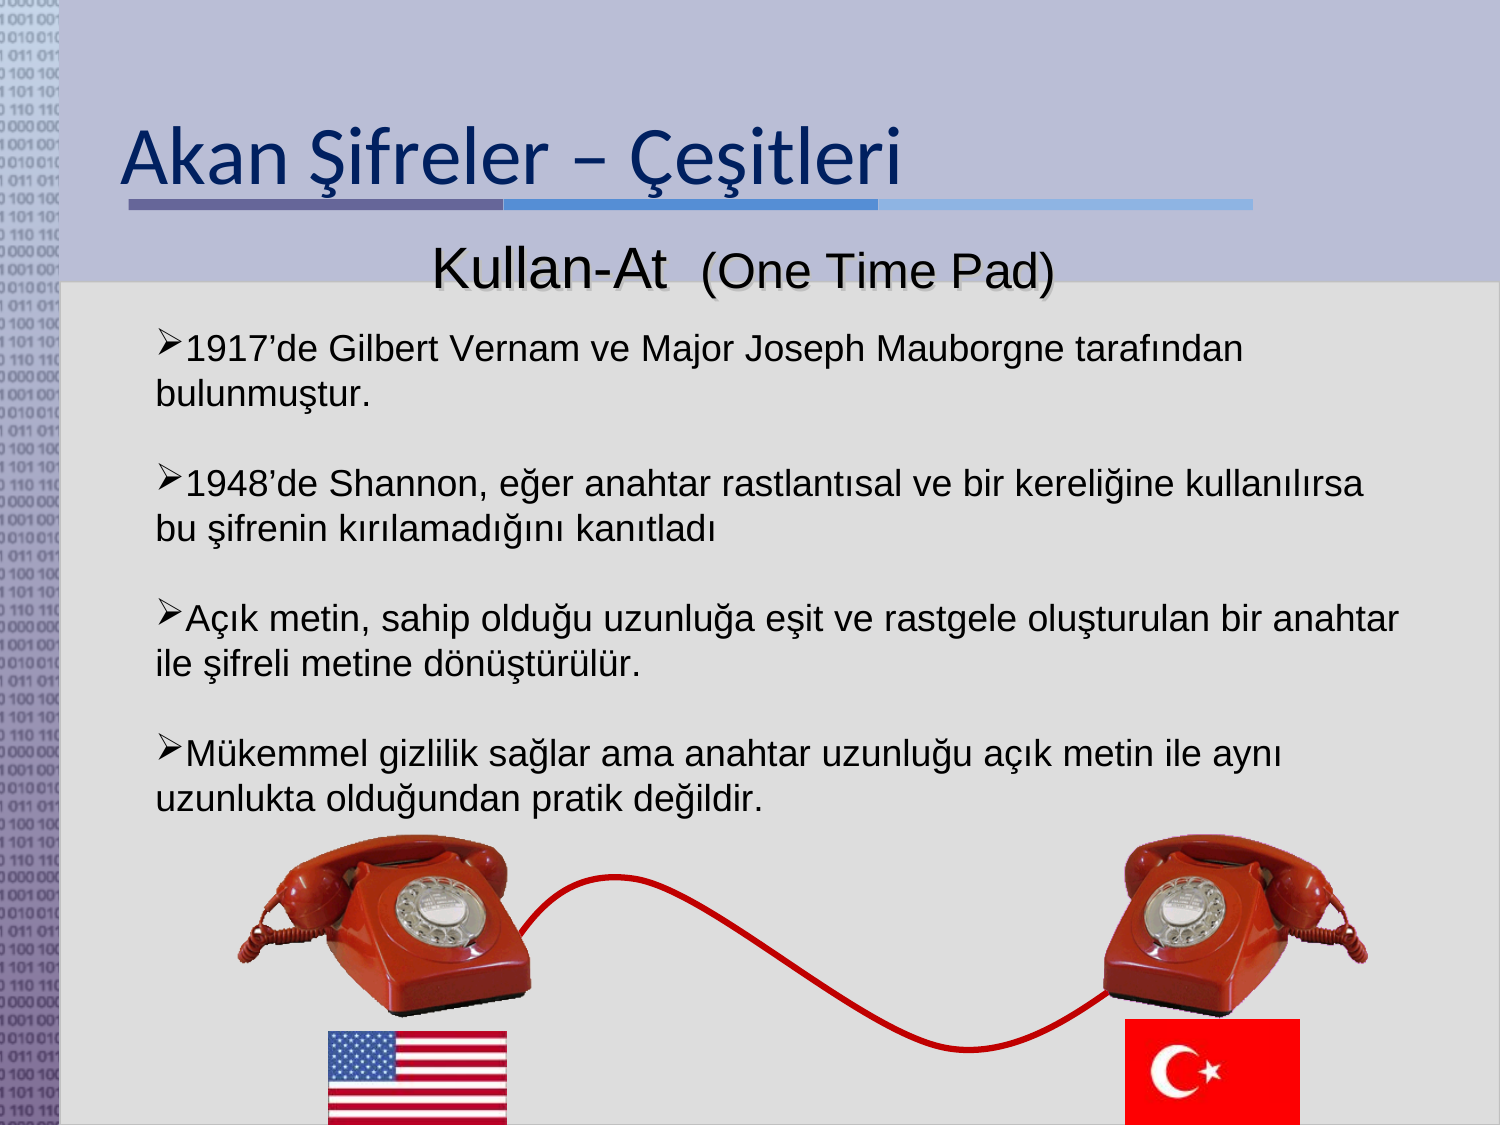

Akan Şifreler – Çeşitleri
Kullan-At (One Time Pad)
1917’de Gilbert Vernam ve Major Joseph Mauborgne tarafından bulunmuştur.
1948’de Shannon, eğer anahtar rastlantısal ve bir kereliğine kullanılırsa bu şifrenin kırılamadığını kanıtladı
Açık metin, sahip olduğu uzunluğa eşit ve rastgele oluşturulan bir anahtar ile şifreli metine dönüştürülür.
Mükemmel gizlilik sağlar ama anahtar uzunluğu açık metin ile aynı uzunlukta olduğundan pratik değildir.